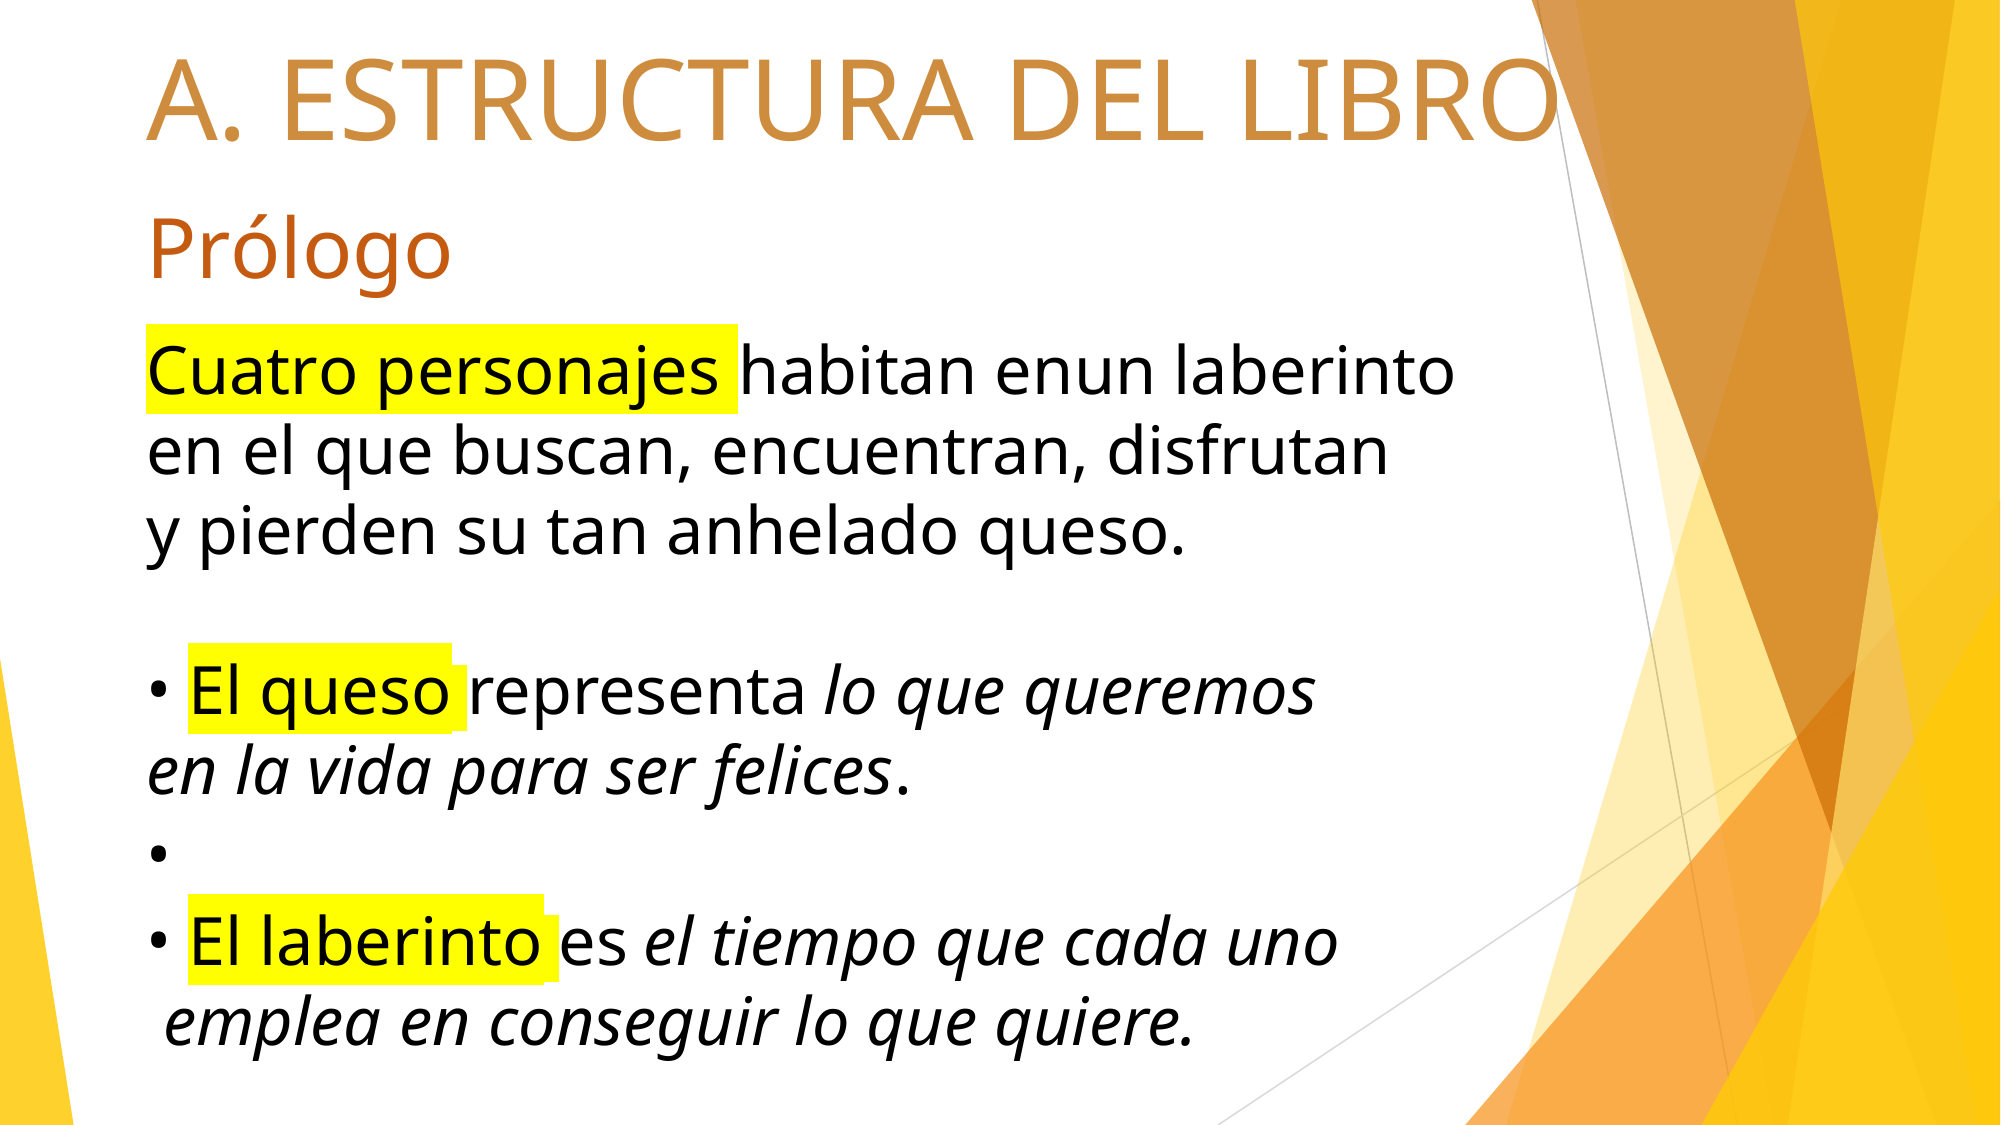

A. ESTRUCTURA DEL LIBRO
Prólogo
Cuatro personajes habitan enun laberinto
en el que buscan, encuentran, disfrutan
y pierden su tan anhelado queso.
 El queso representa lo que queremos
en la vida para ser felices.
 El laberinto es el tiempo que cada uno
 emplea en conseguir lo que quiere.